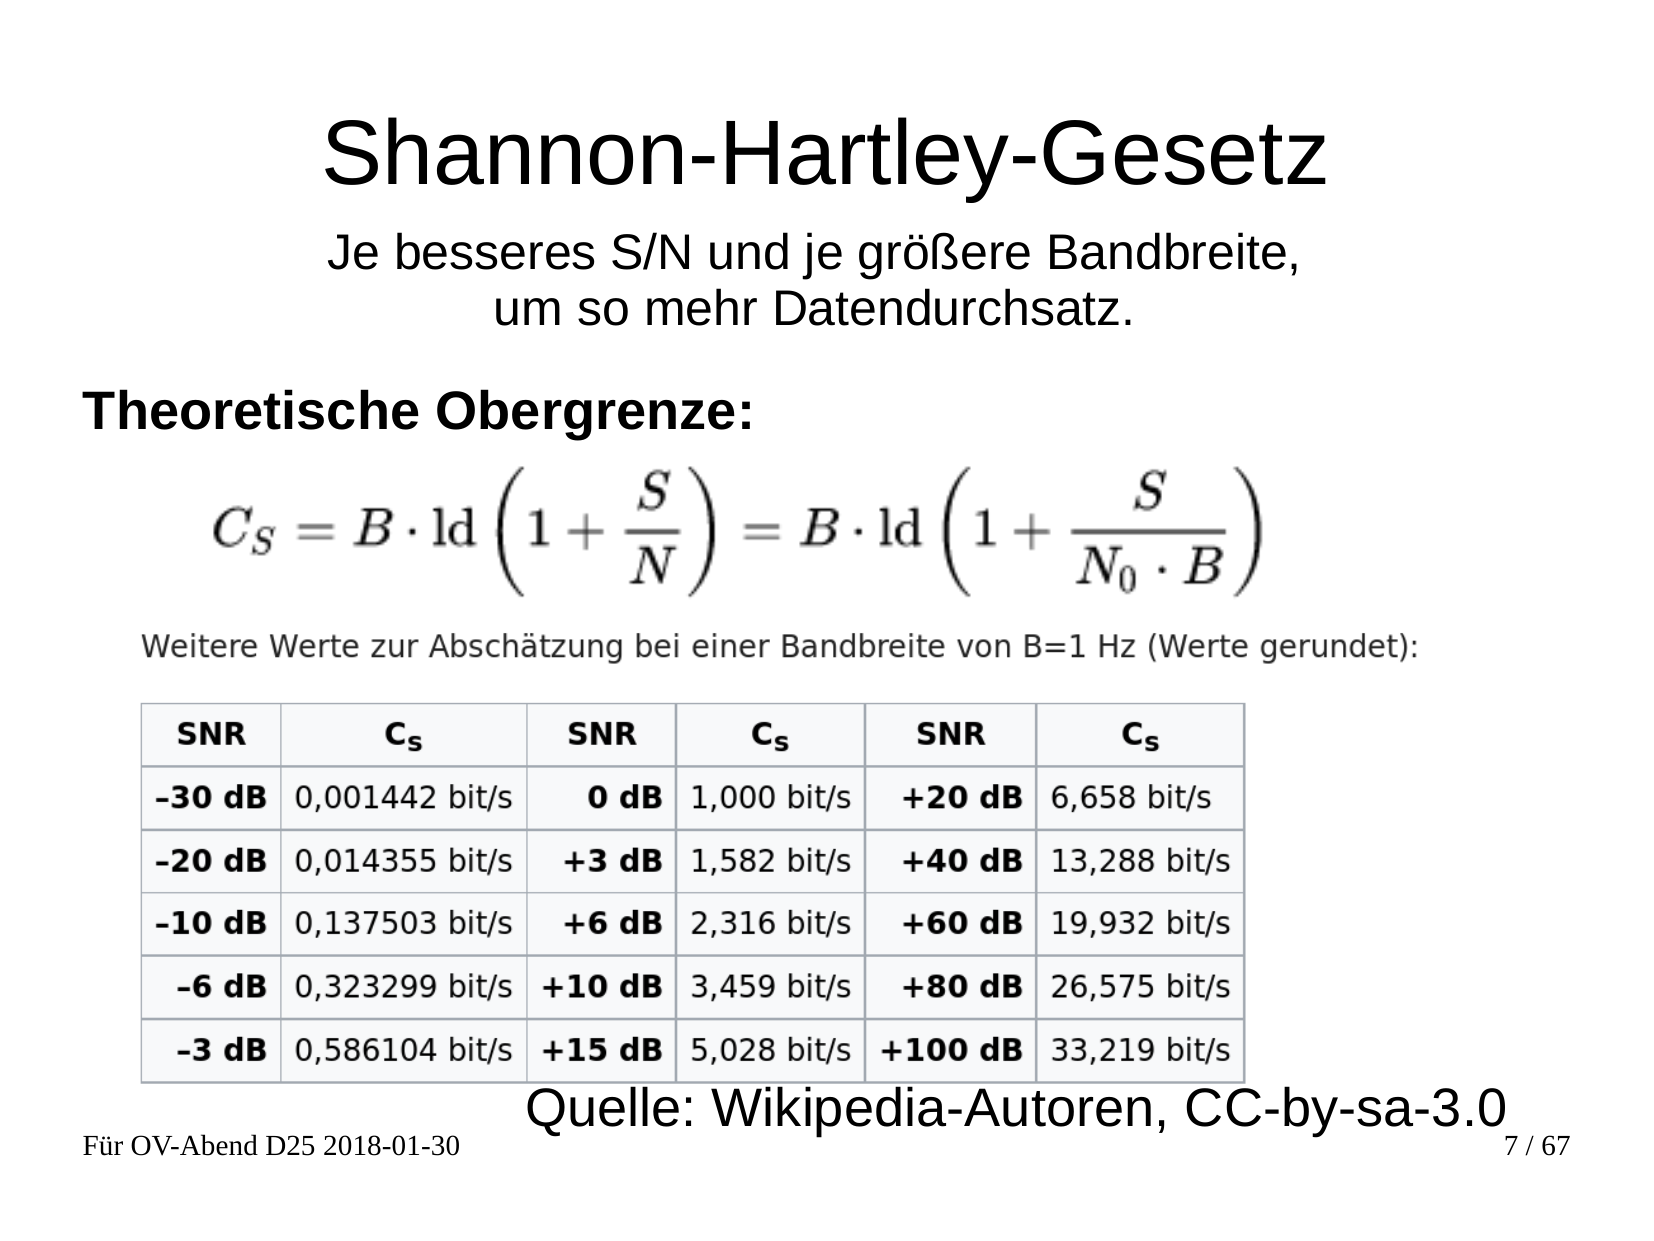

# Shannon-Hartley-Gesetz
Je besseres S/N und je größere Bandbreite,
um so mehr Datendurchsatz.
Theoretische Obergrenze:
Quelle: Wikipedia-Autoren, CC-by-sa-3.0
7